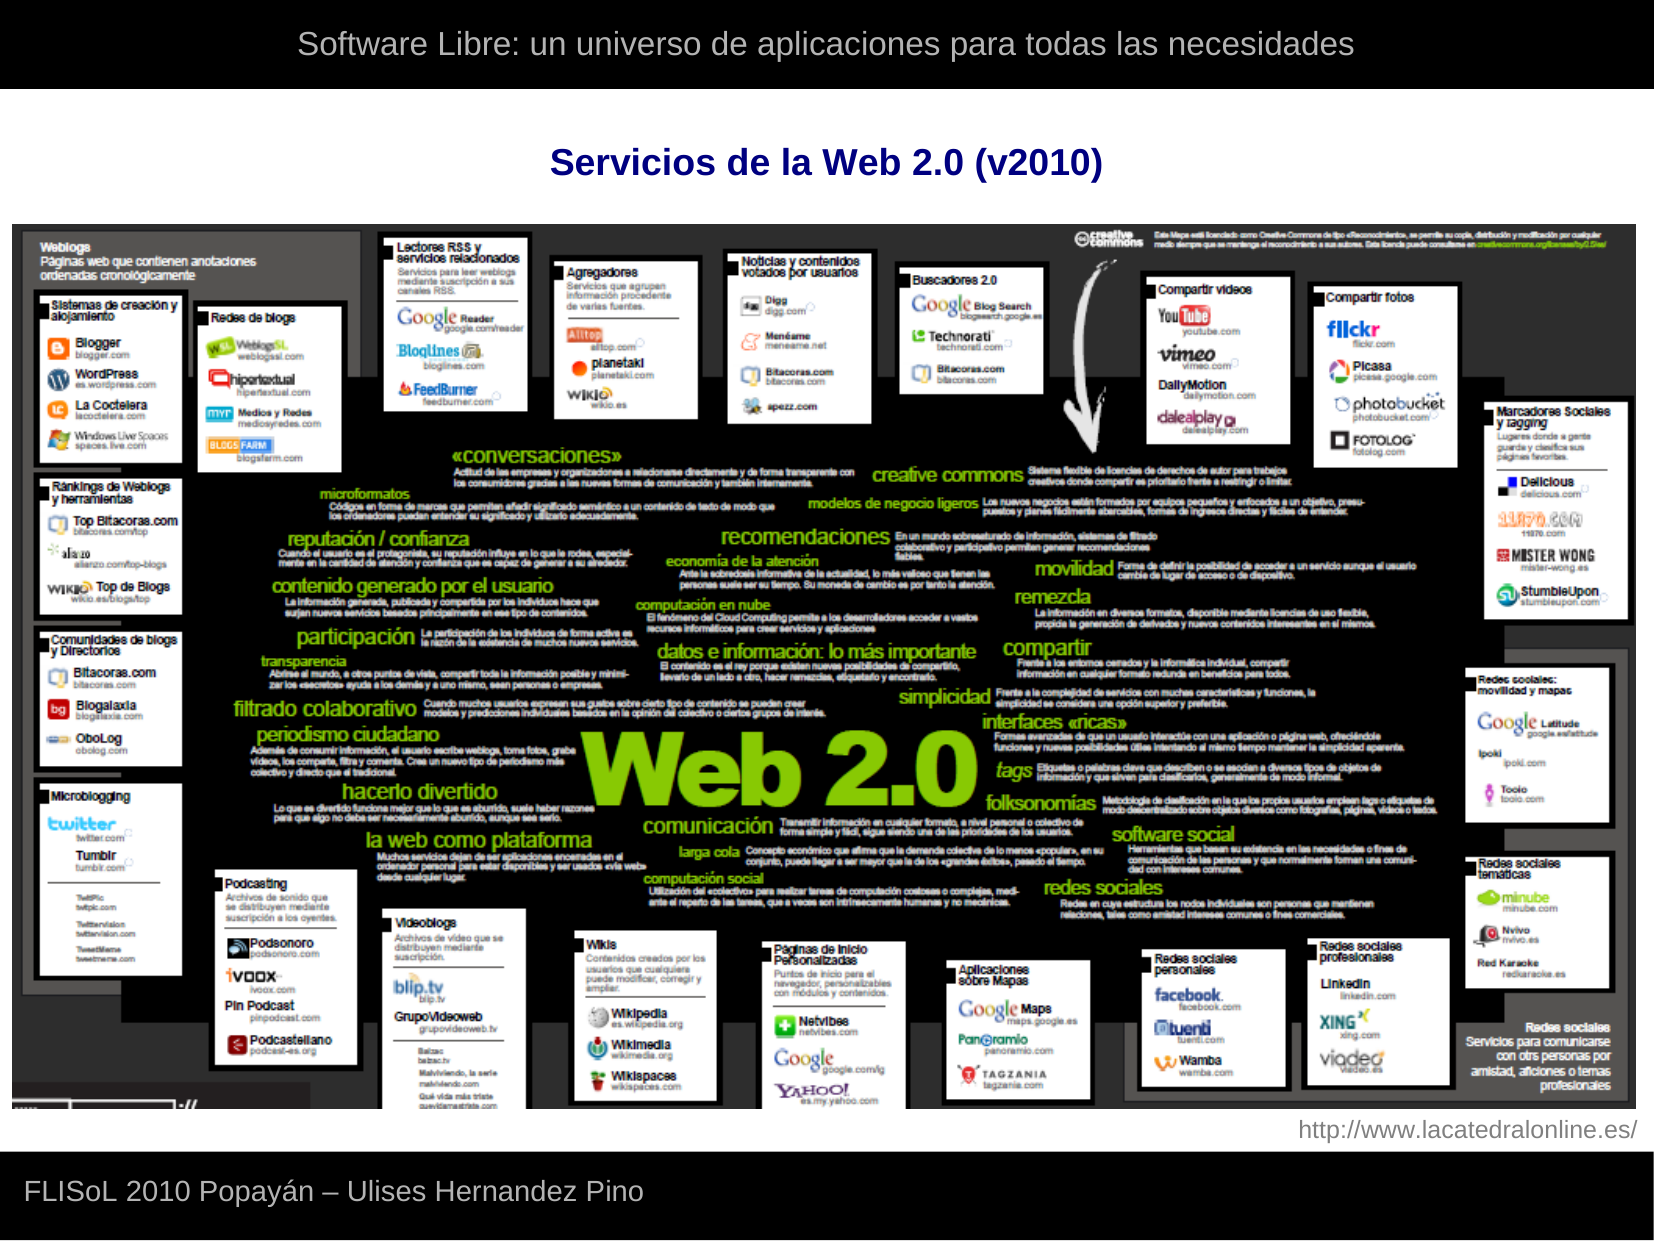

# Servicios de la Web 2.0 (v2010)
http://www.lacatedralonline.es/